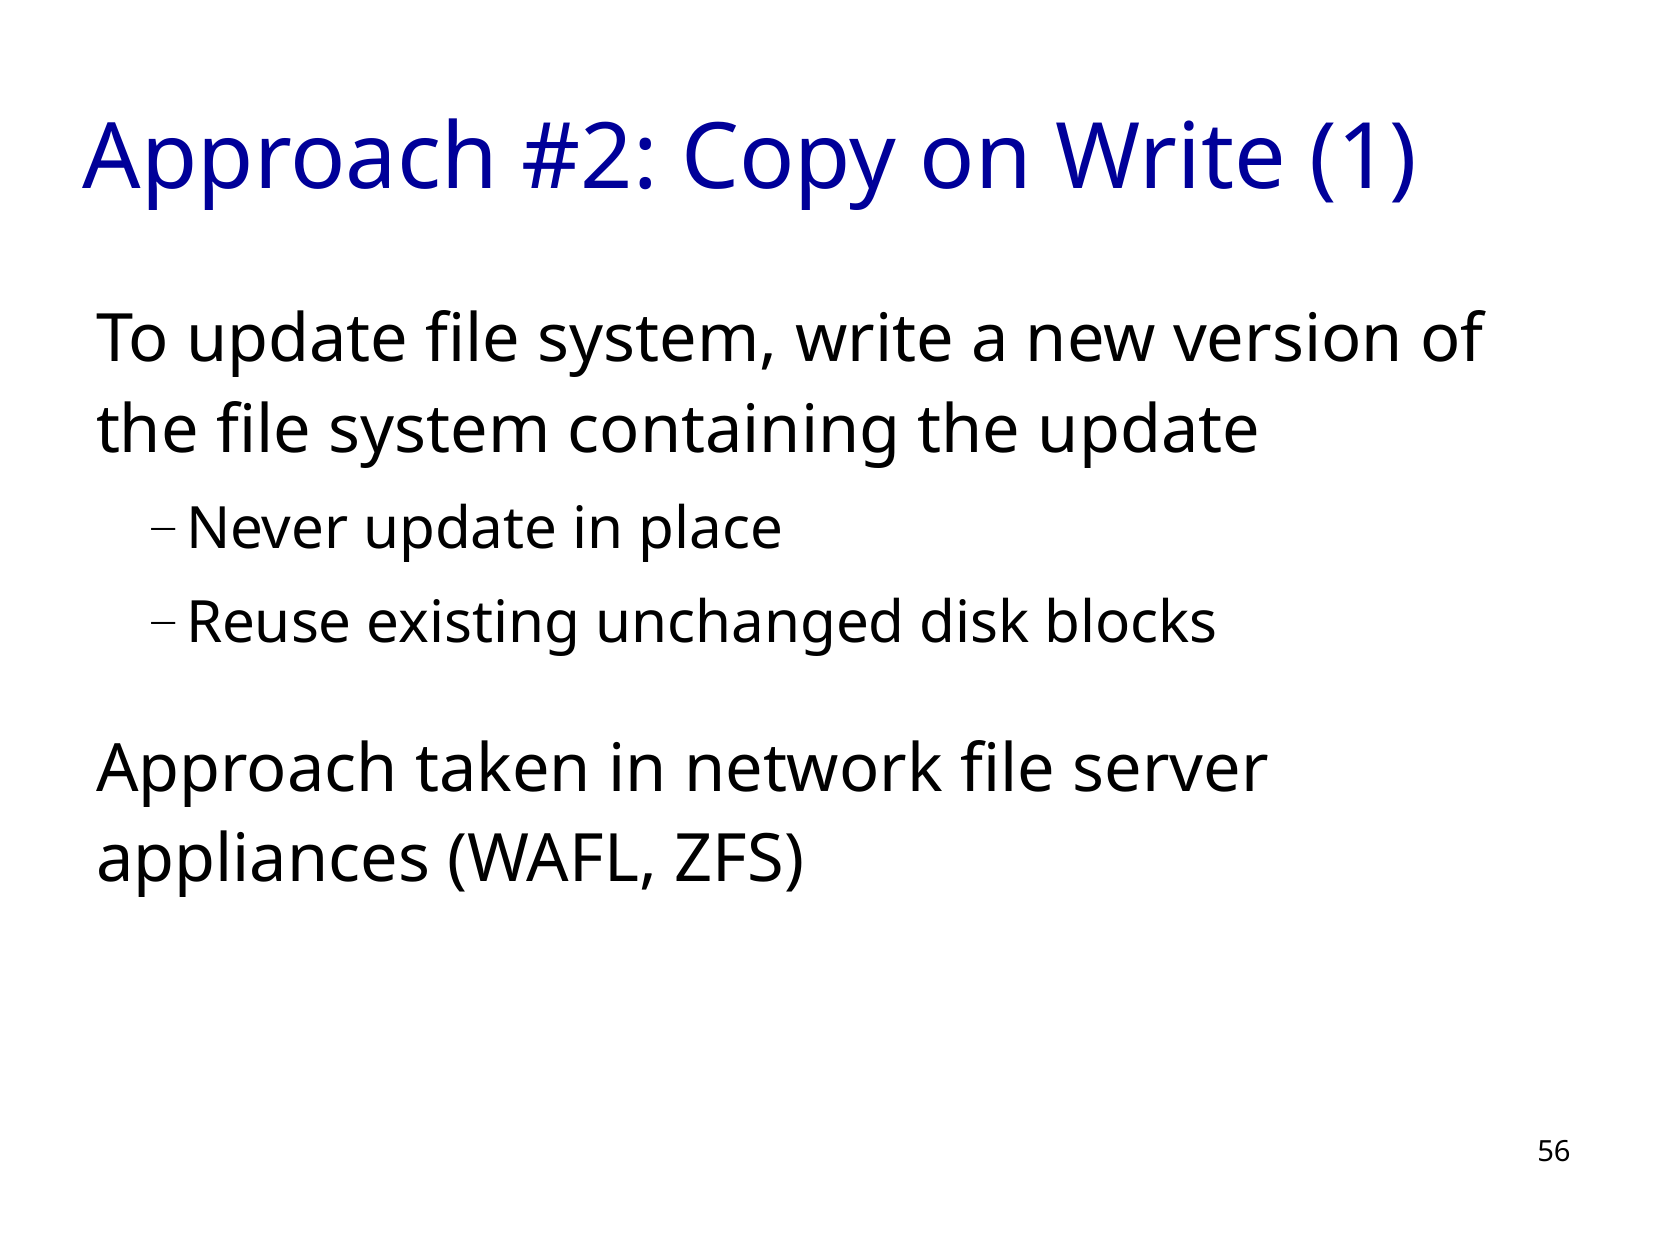

# Approach #2: Copy on Write (1)
To update file system, write a new version of the file system containing the update
Never update in place
Reuse existing unchanged disk blocks
Approach taken in network file server appliances (WAFL, ZFS)
56